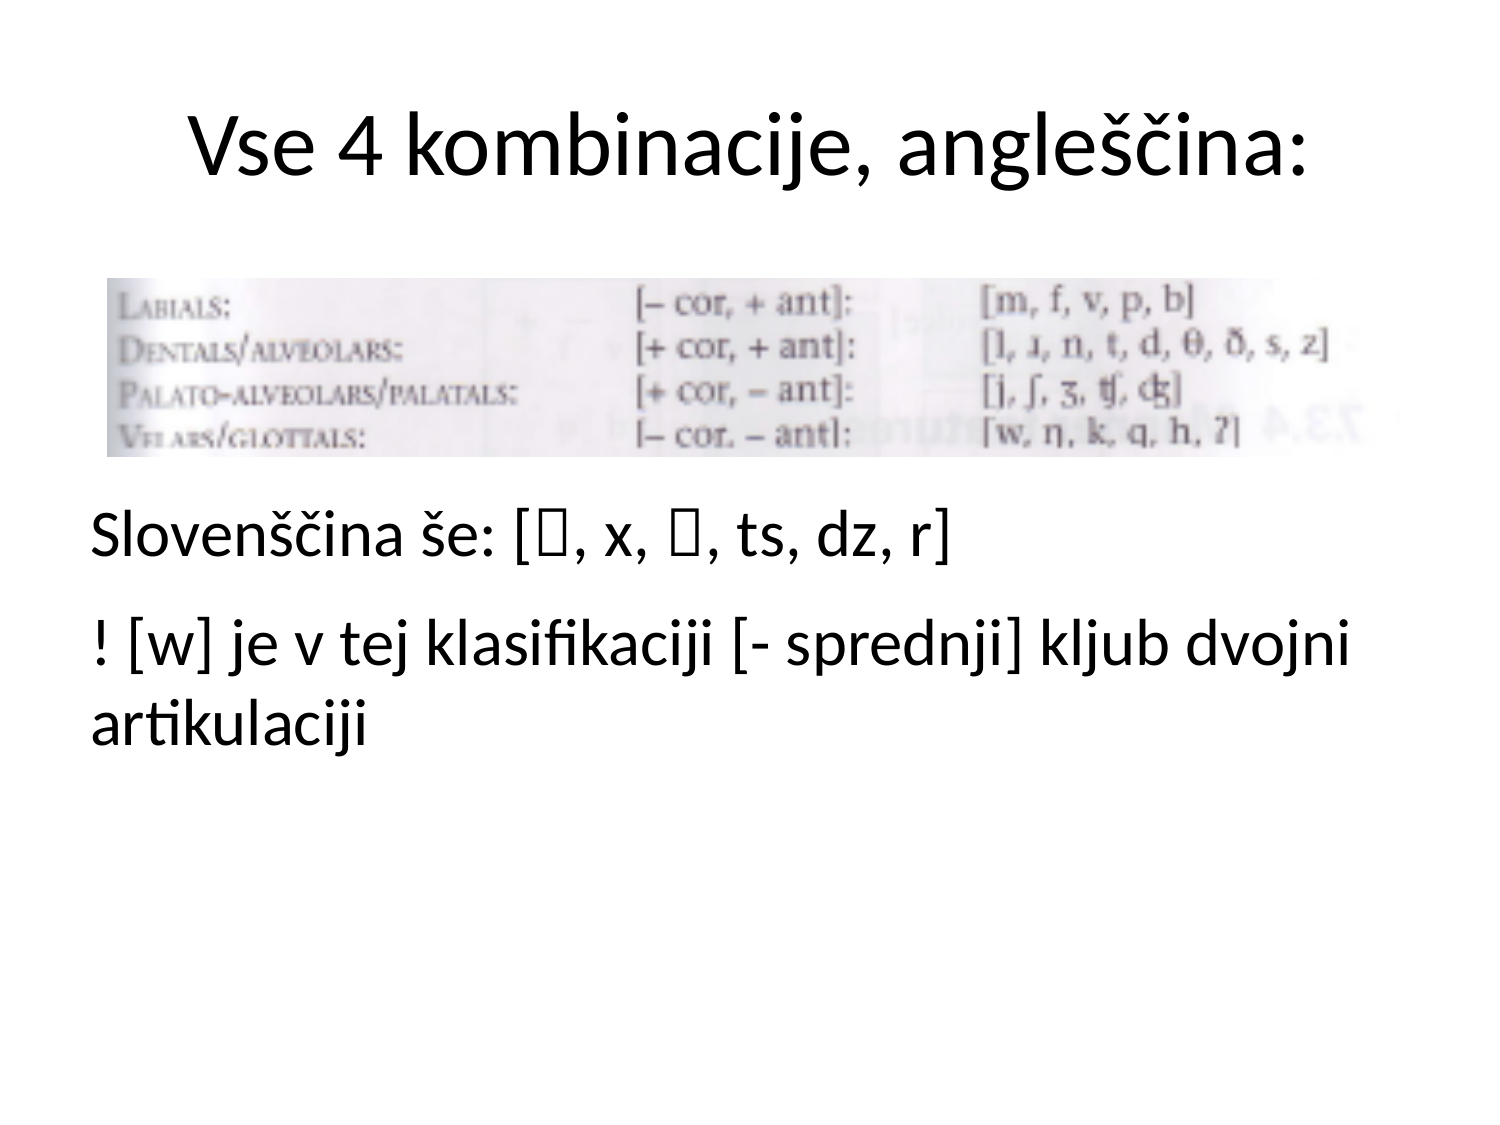

# Vse 4 kombinacije, angleščina:
Slovenščina še: [, x, , ts, dz, r]
! [w] je v tej klasifikaciji [- sprednji] kljub dvojni artikulaciji